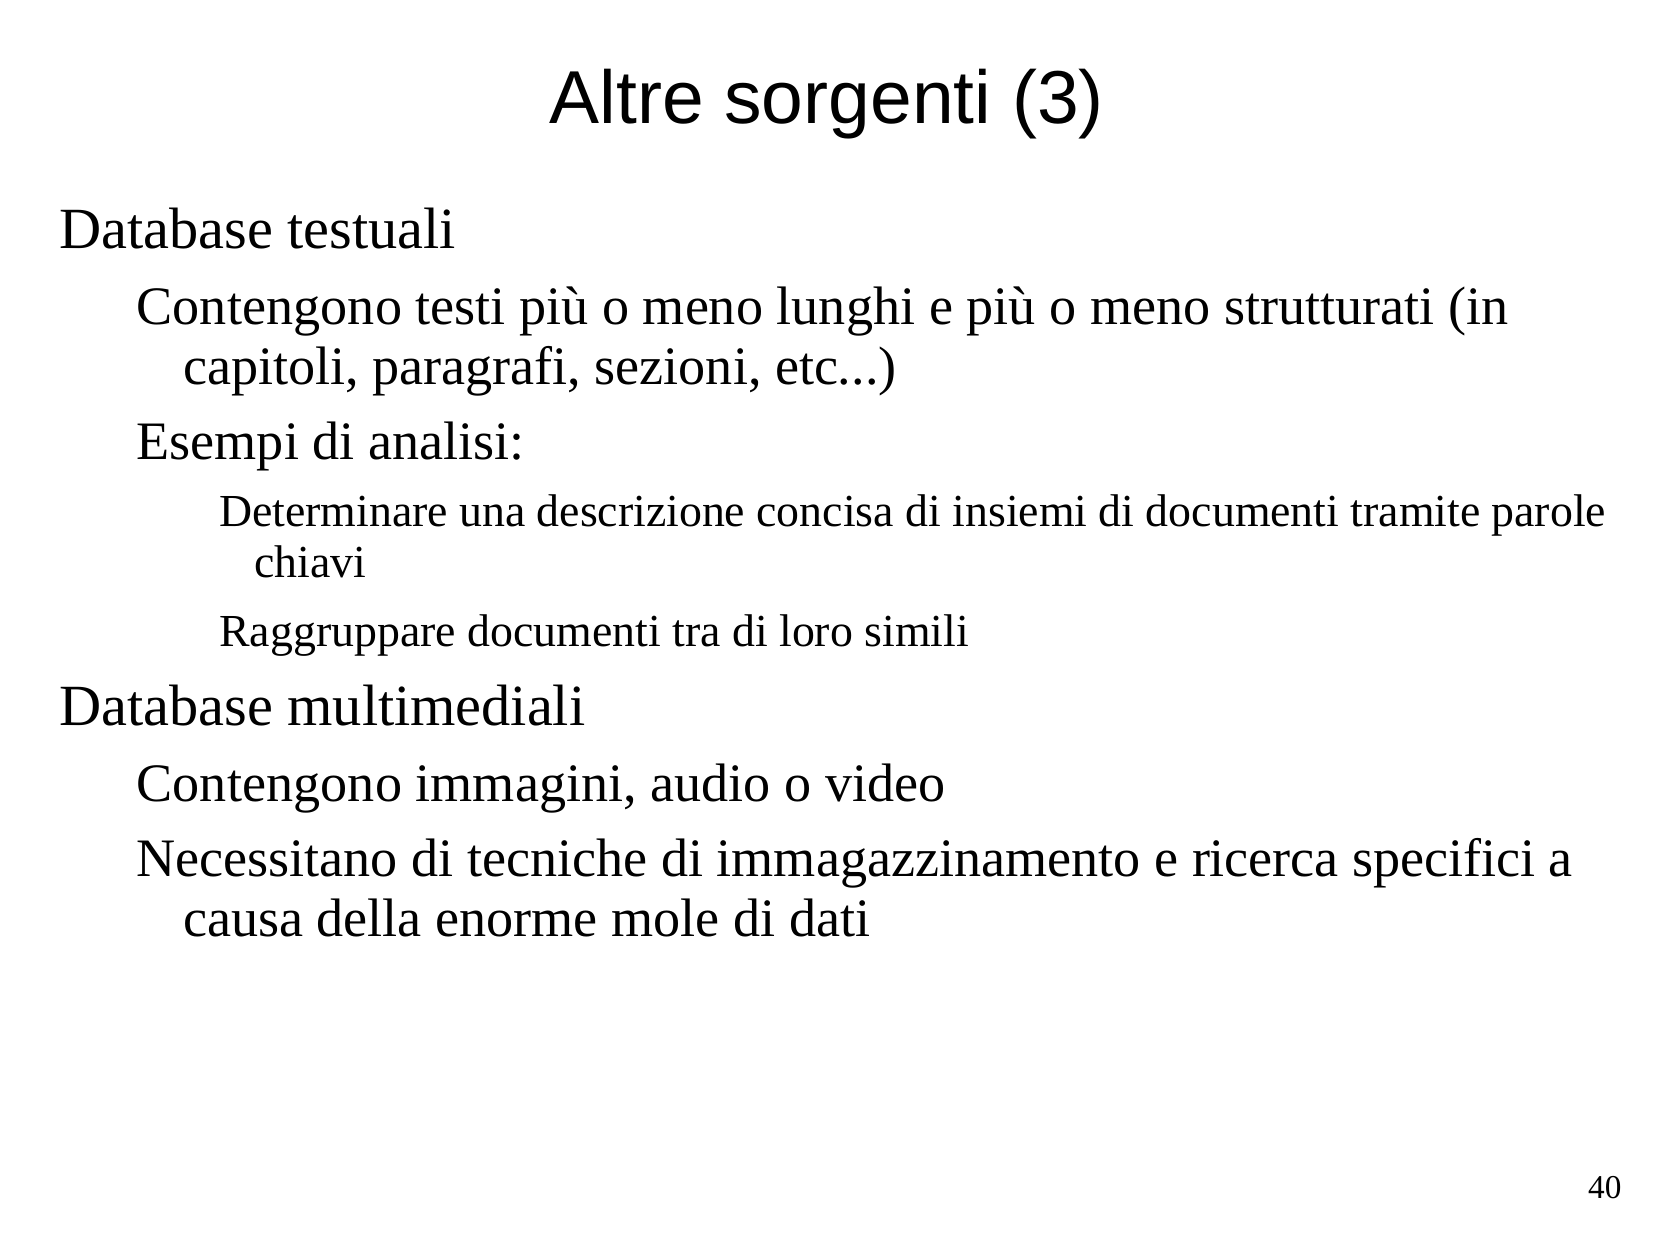

# Altre sorgenti (3)
Database testuali
Contengono testi più o meno lunghi e più o meno strutturati (in capitoli, paragrafi, sezioni, etc...)
Esempi di analisi:
Determinare una descrizione concisa di insiemi di documenti tramite parole chiavi
Raggruppare documenti tra di loro simili
Database multimediali
Contengono immagini, audio o video
Necessitano di tecniche di immagazzinamento e ricerca specifici a causa della enorme mole di dati